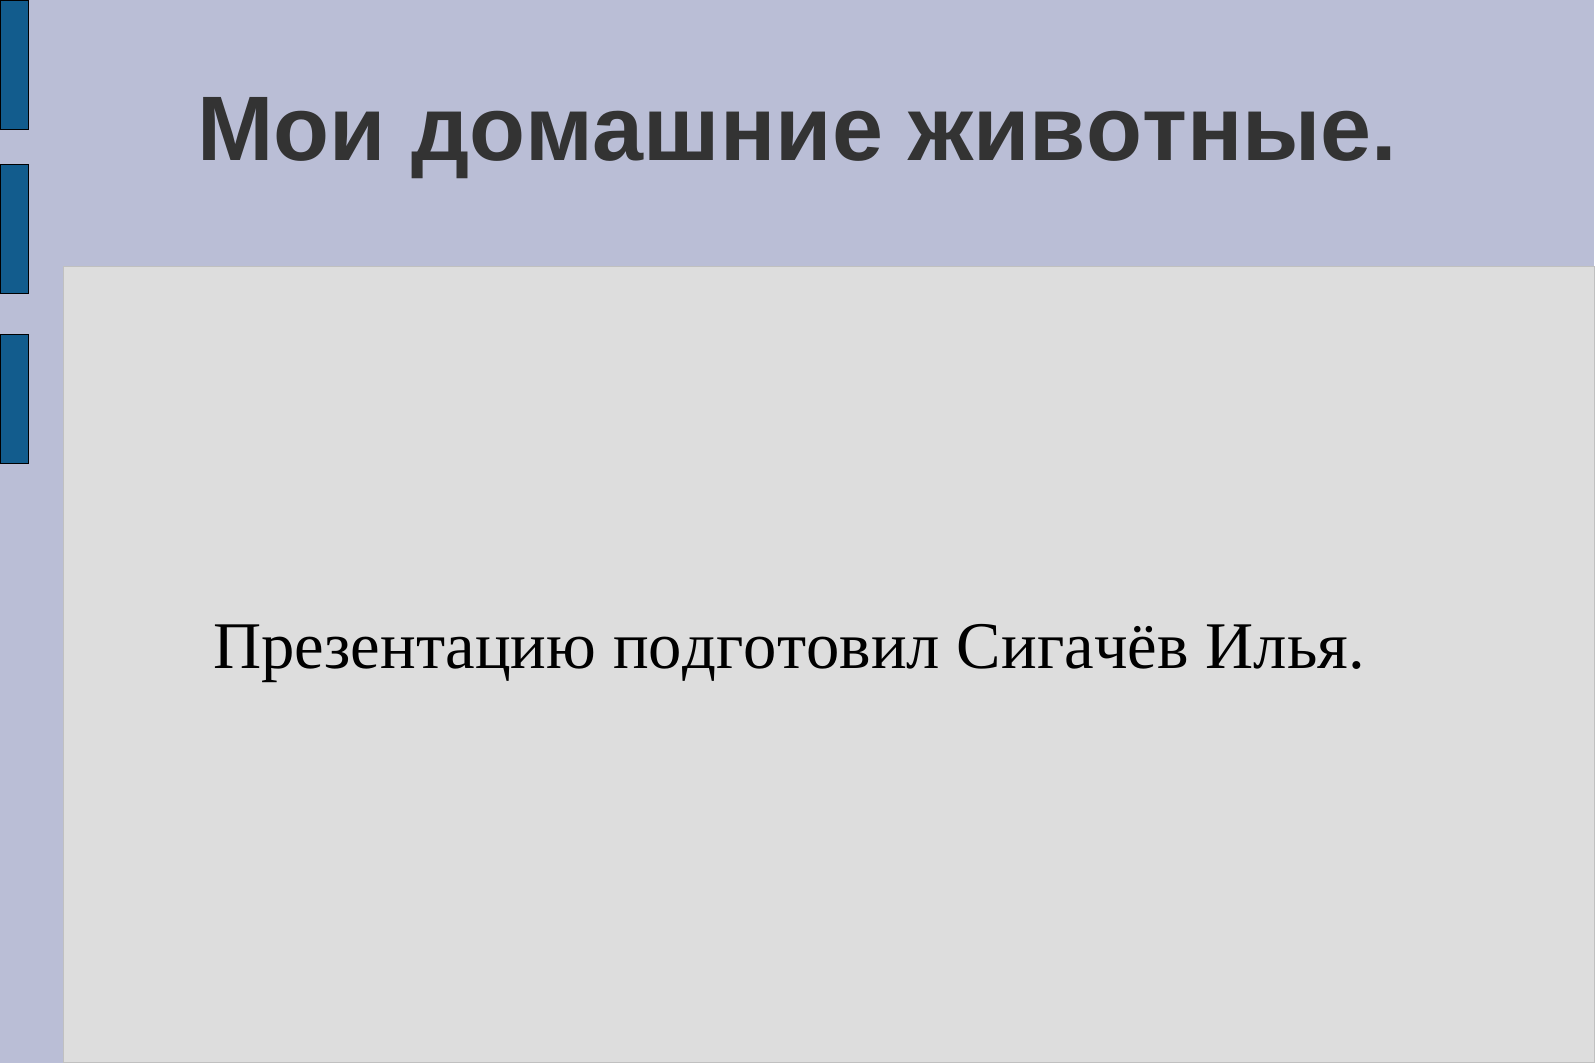

# Мои домашние животные.
Презентацию подготовил Сигачёв Илья.